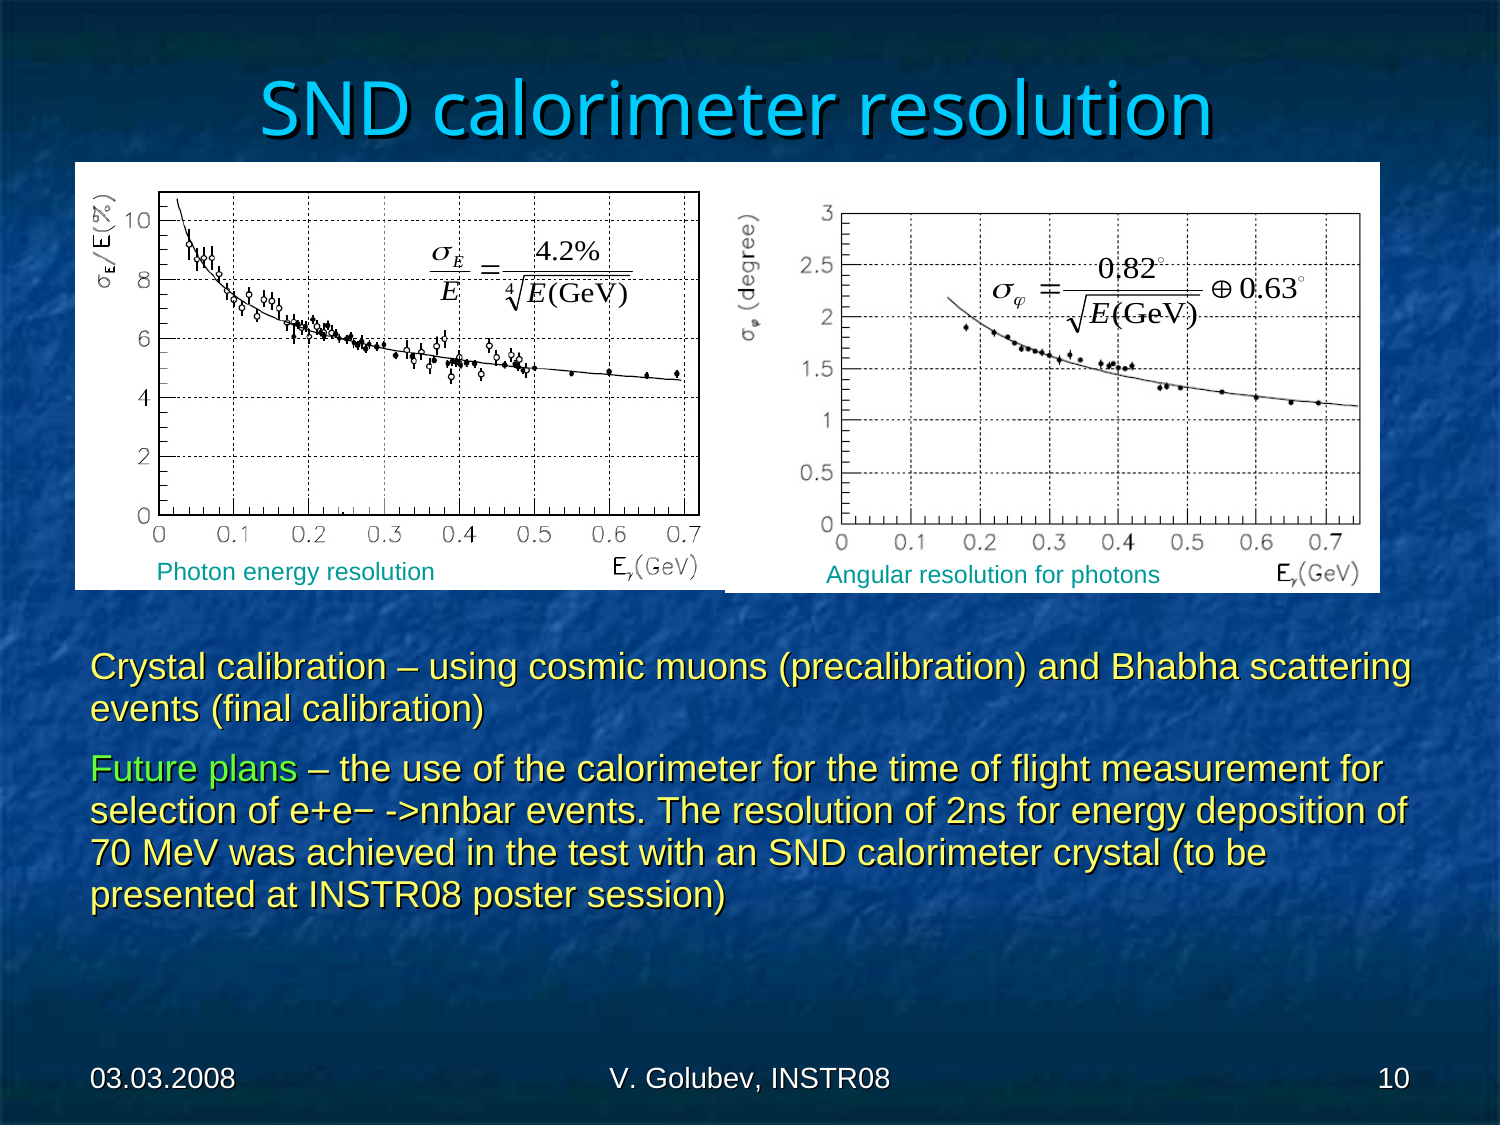

# SND calorimeter resolution
Photon energy resolution
Angular resolution for photons
Crystal calibration – using cosmic muons (precalibration) and Bhabha scattering events (final calibration)
Future plans – the use of the calorimeter for the time of flight measurement for selection of e+e− ->nnbar events. The resolution of 2ns for energy deposition of 70 MeV was achieved in the test with an SND calorimeter crystal (to be presented at INSTR08 poster session)
03.03.2008
V. Golubev, INSTR08
10